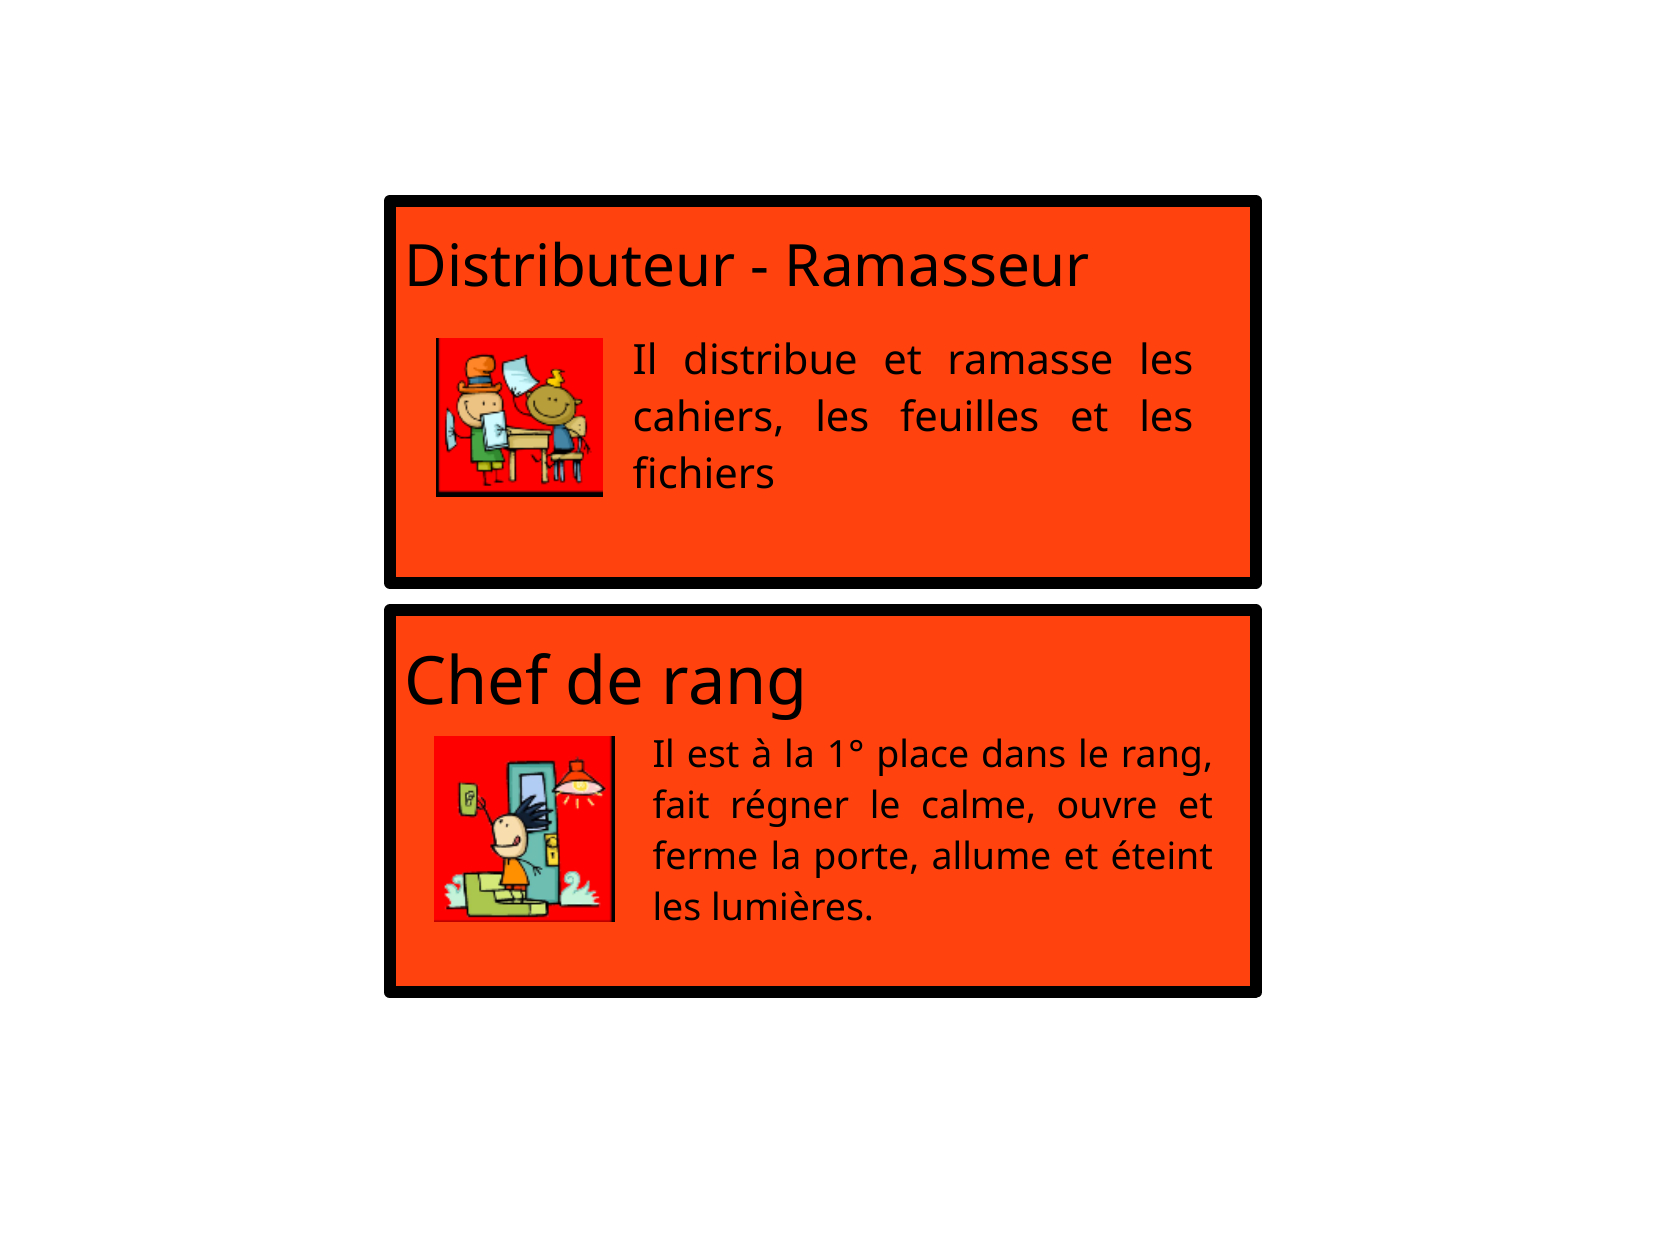

Distributeur - Ramasseur
Il distribue et ramasse les cahiers, les feuilles et les fichiers
Chef de rang
Il est à la 1° place dans le rang, fait régner le calme, ouvre et ferme la porte, allume et éteint les lumières.